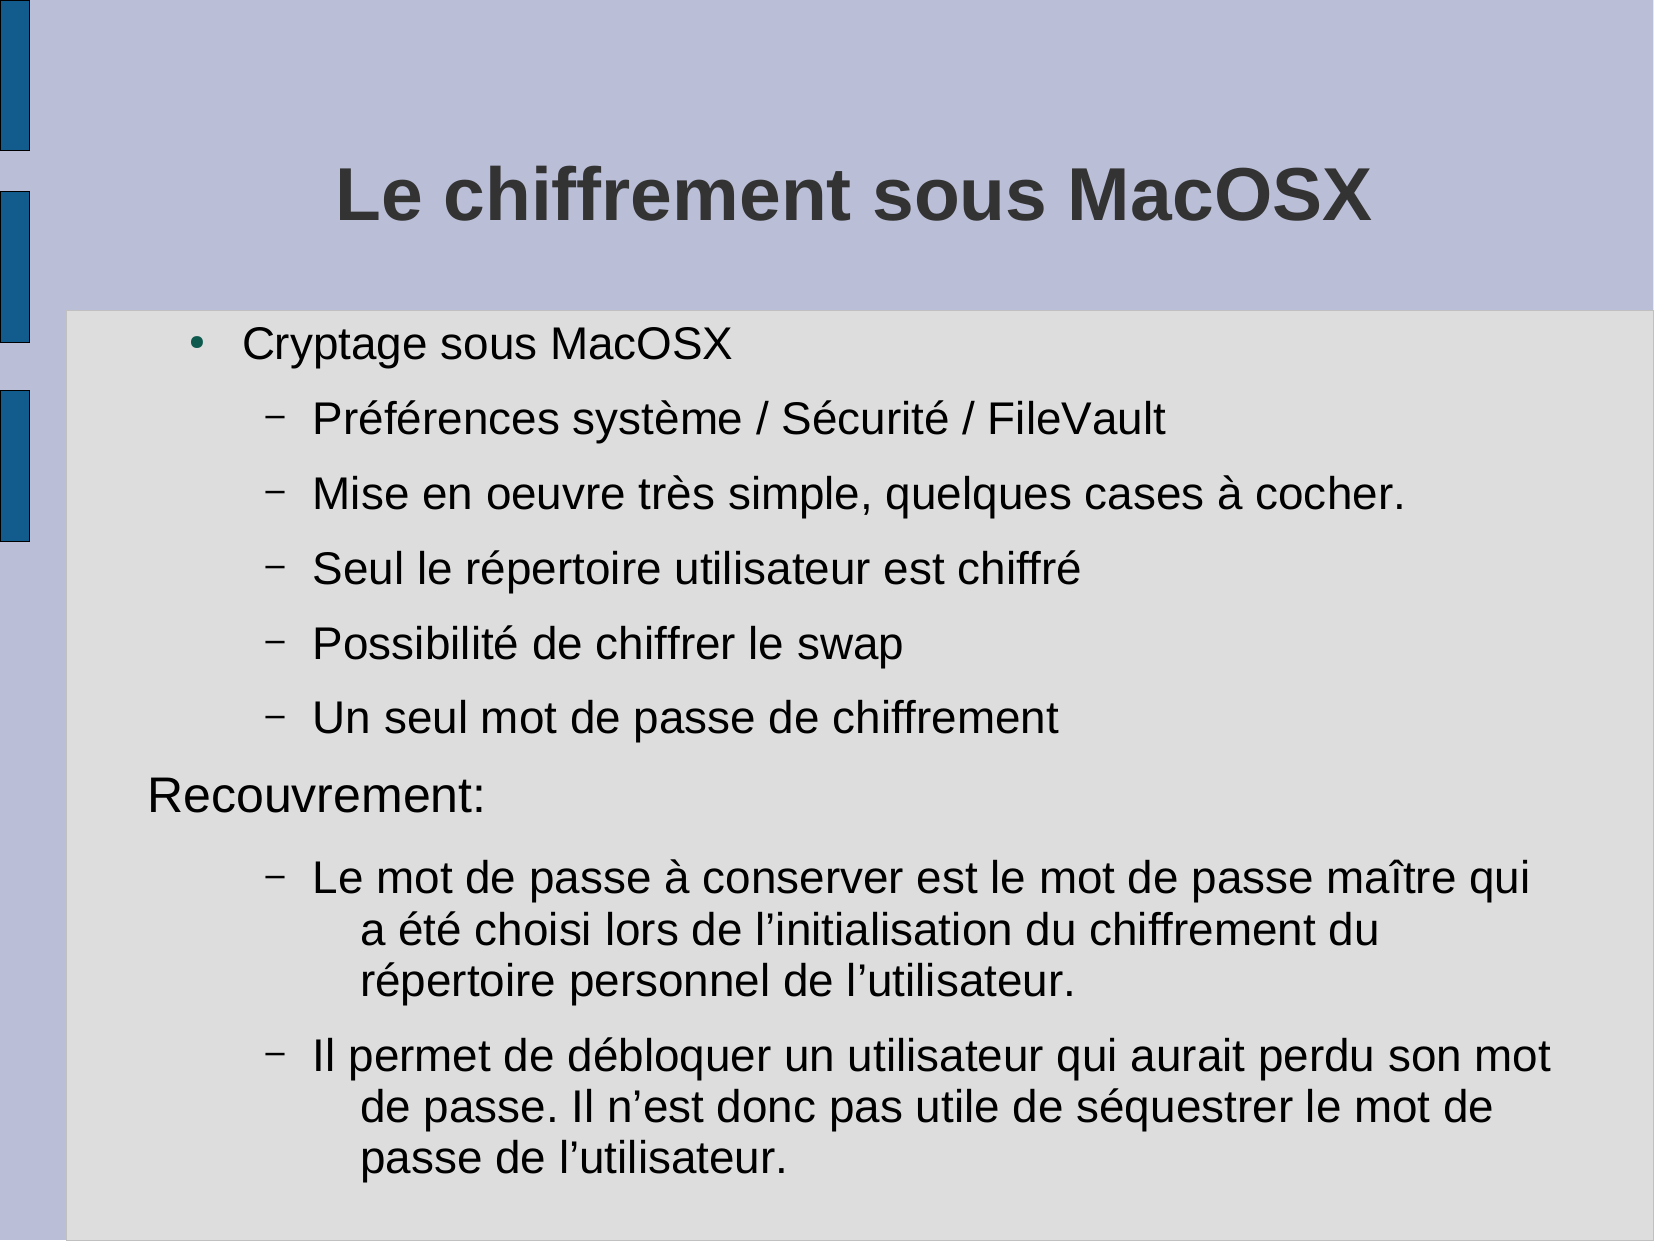

# Le chiffrement sous MacOSX
Cryptage sous MacOSX
Préférences système / Sécurité / FileVault
Mise en oeuvre très simple, quelques cases à cocher.
Seul le répertoire utilisateur est chiffré
Possibilité de chiffrer le swap
Un seul mot de passe de chiffrement
Recouvrement:
Le mot de passe à conserver est le mot de passe maître qui a été choisi lors de l’initialisation du chiffrement du répertoire personnel de l’utilisateur.
Il permet de débloquer un utilisateur qui aurait perdu son mot de passe. Il n’est donc pas utile de séquestrer le mot de passe de l’utilisateur.